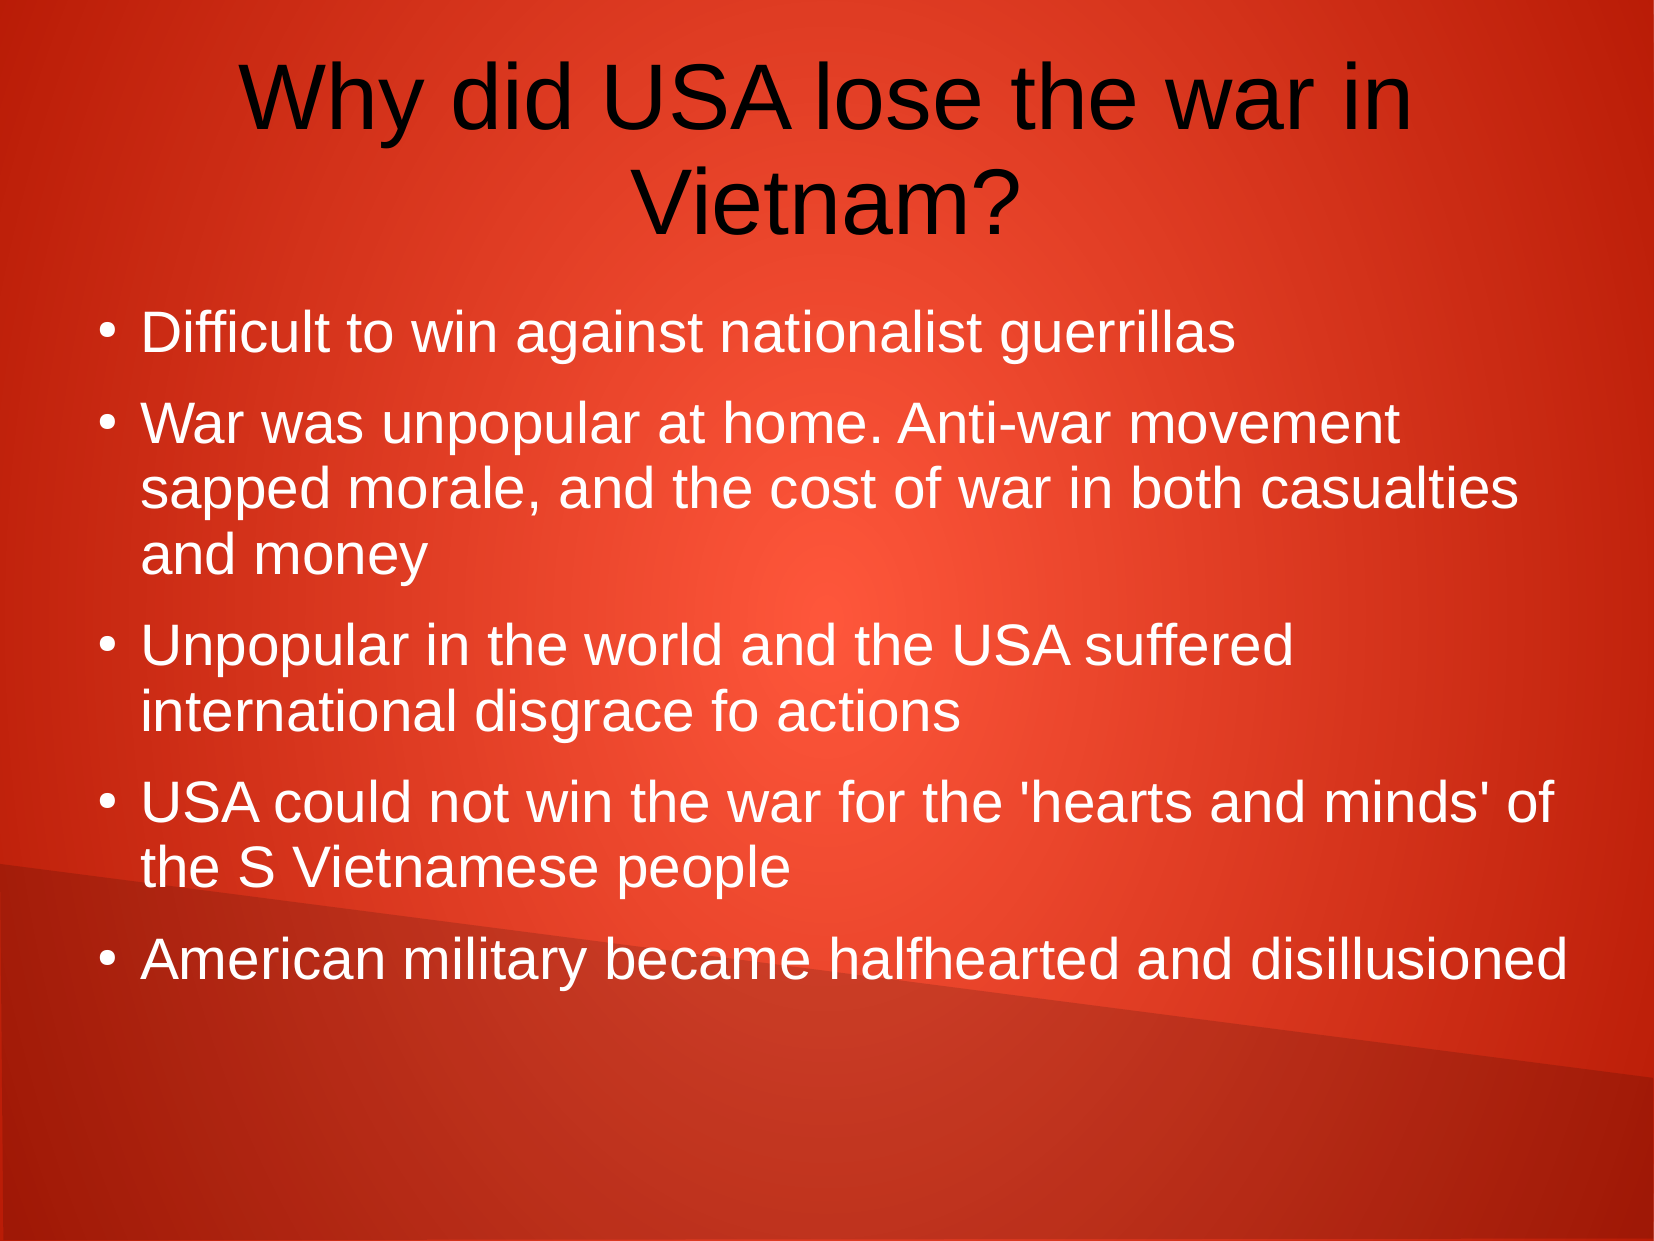

# Why did USA lose the war in Vietnam?
Difficult to win against nationalist guerrillas
War was unpopular at home. Anti-war movement sapped morale, and the cost of war in both casualties and money
Unpopular in the world and the USA suffered international disgrace fo actions
USA could not win the war for the 'hearts and minds' of the S Vietnamese people
American military became halfhearted and disillusioned